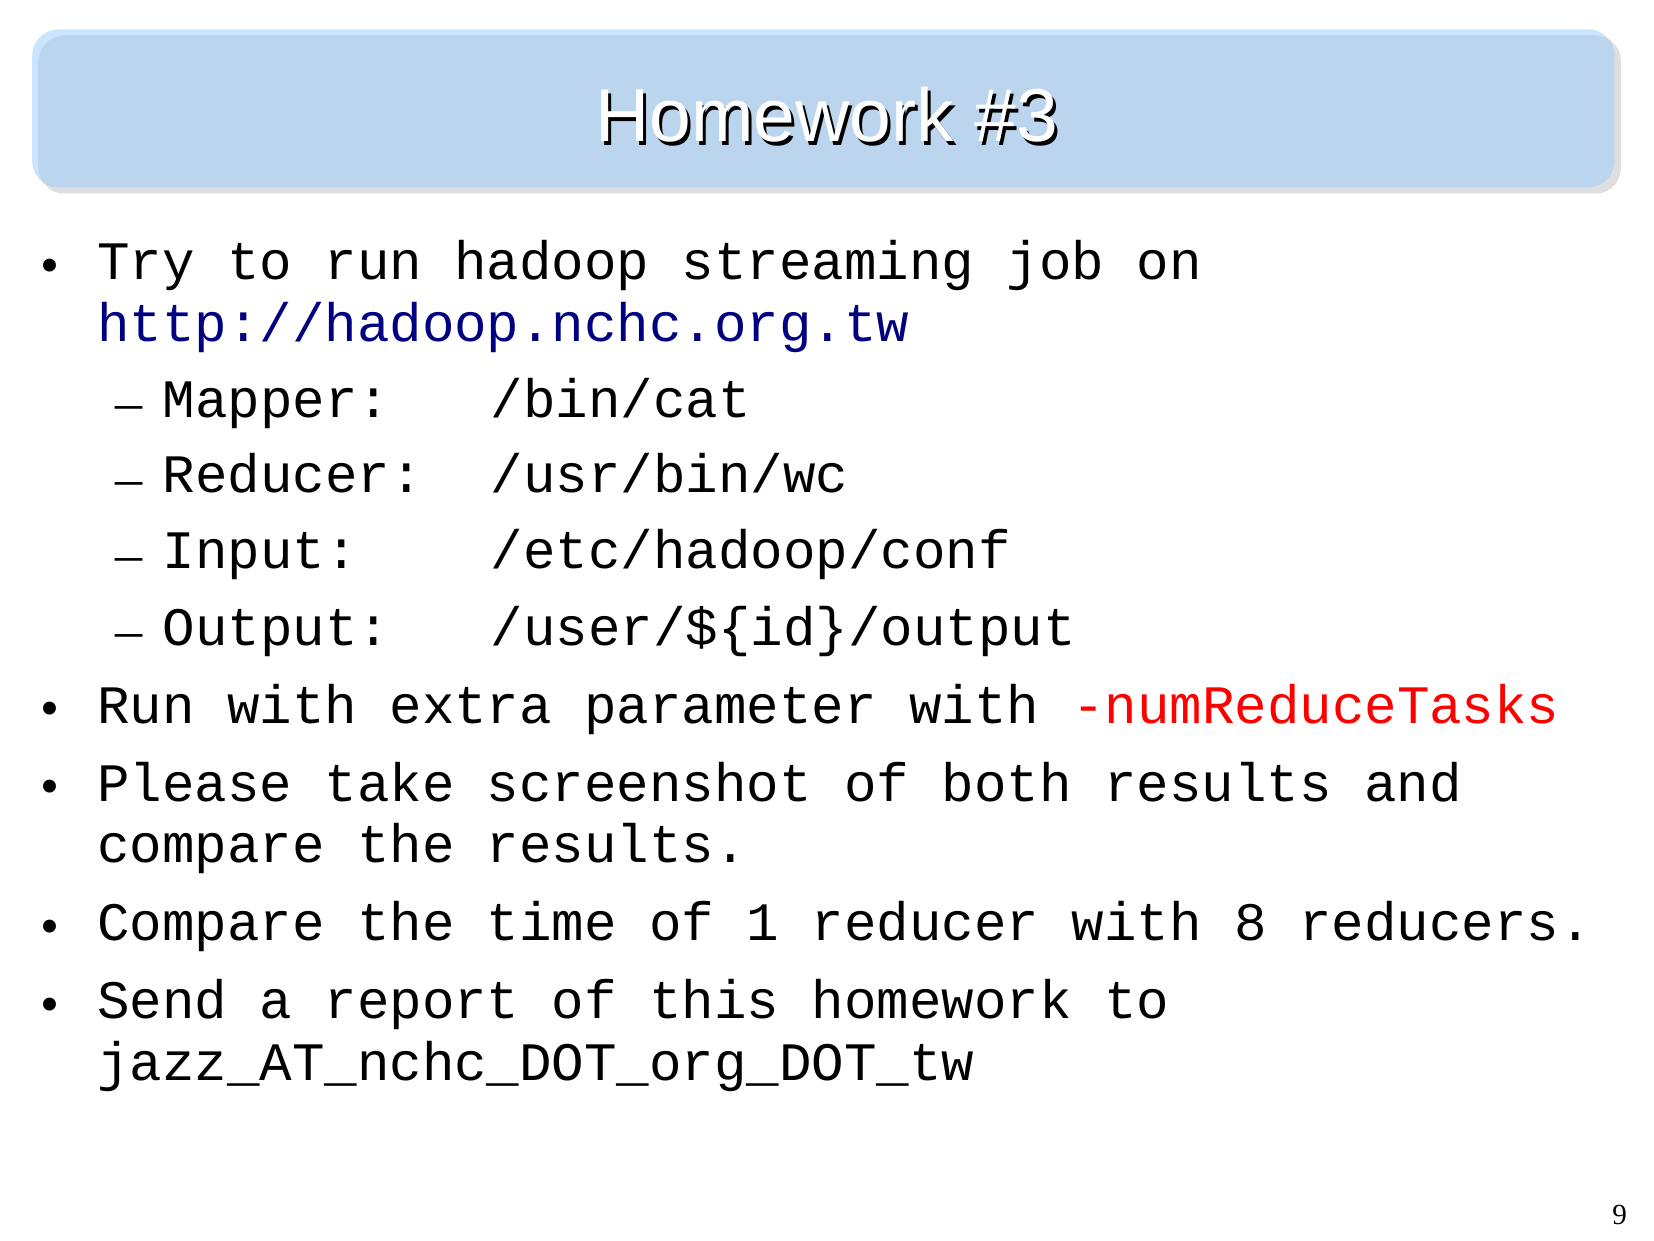

# Homework #3
Try to run hadoop streaming job on http://hadoop.nchc.org.tw
Mapper: 	/bin/cat
Reducer: 	/usr/bin/wc
Input: 	/etc/hadoop/conf
Output: 	/user/${id}/output
Run with extra parameter with -numReduceTasks
Please take screenshot of both results and compare the results.
Compare the time of 1 reducer with 8 reducers.
Send a report of this homework to jazz_AT_nchc_DOT_org_DOT_tw
9